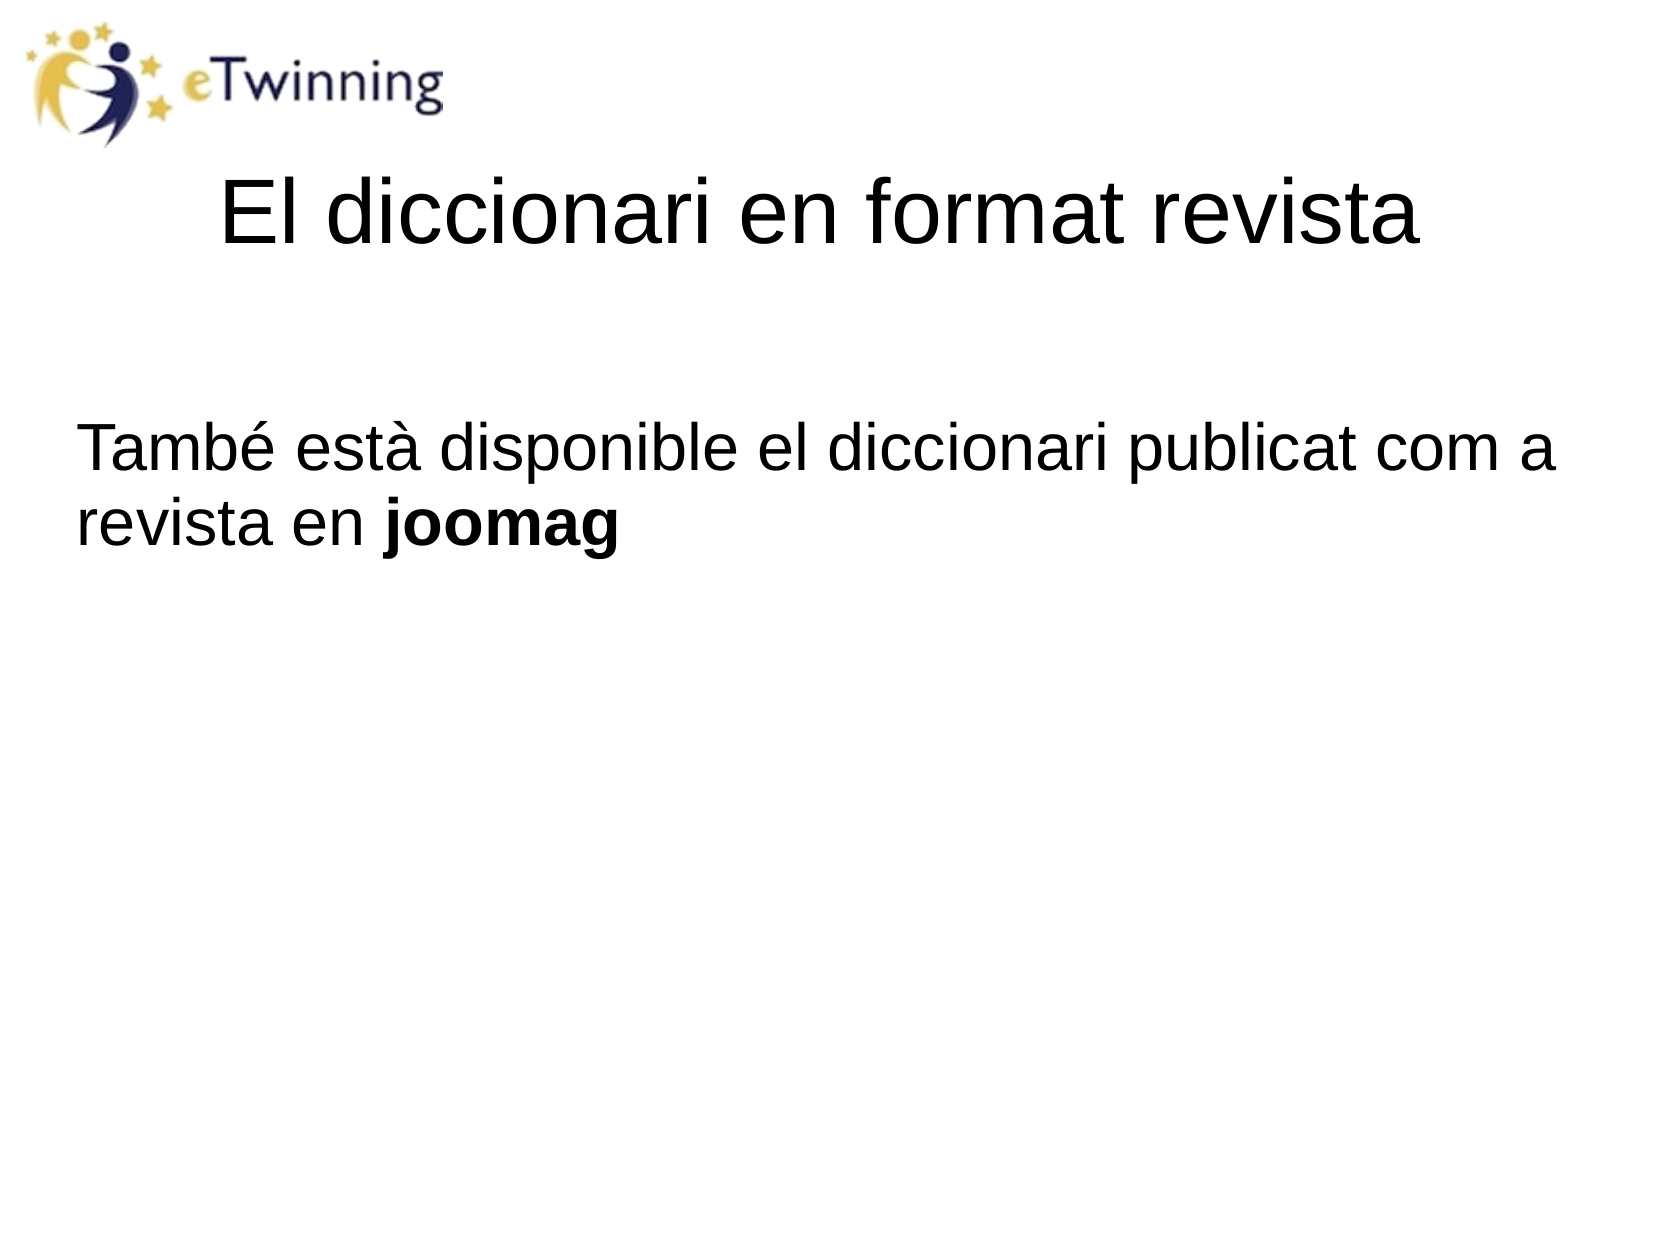

# El diccionari en format revista
També està disponible el diccionari publicat com a revista en joomag